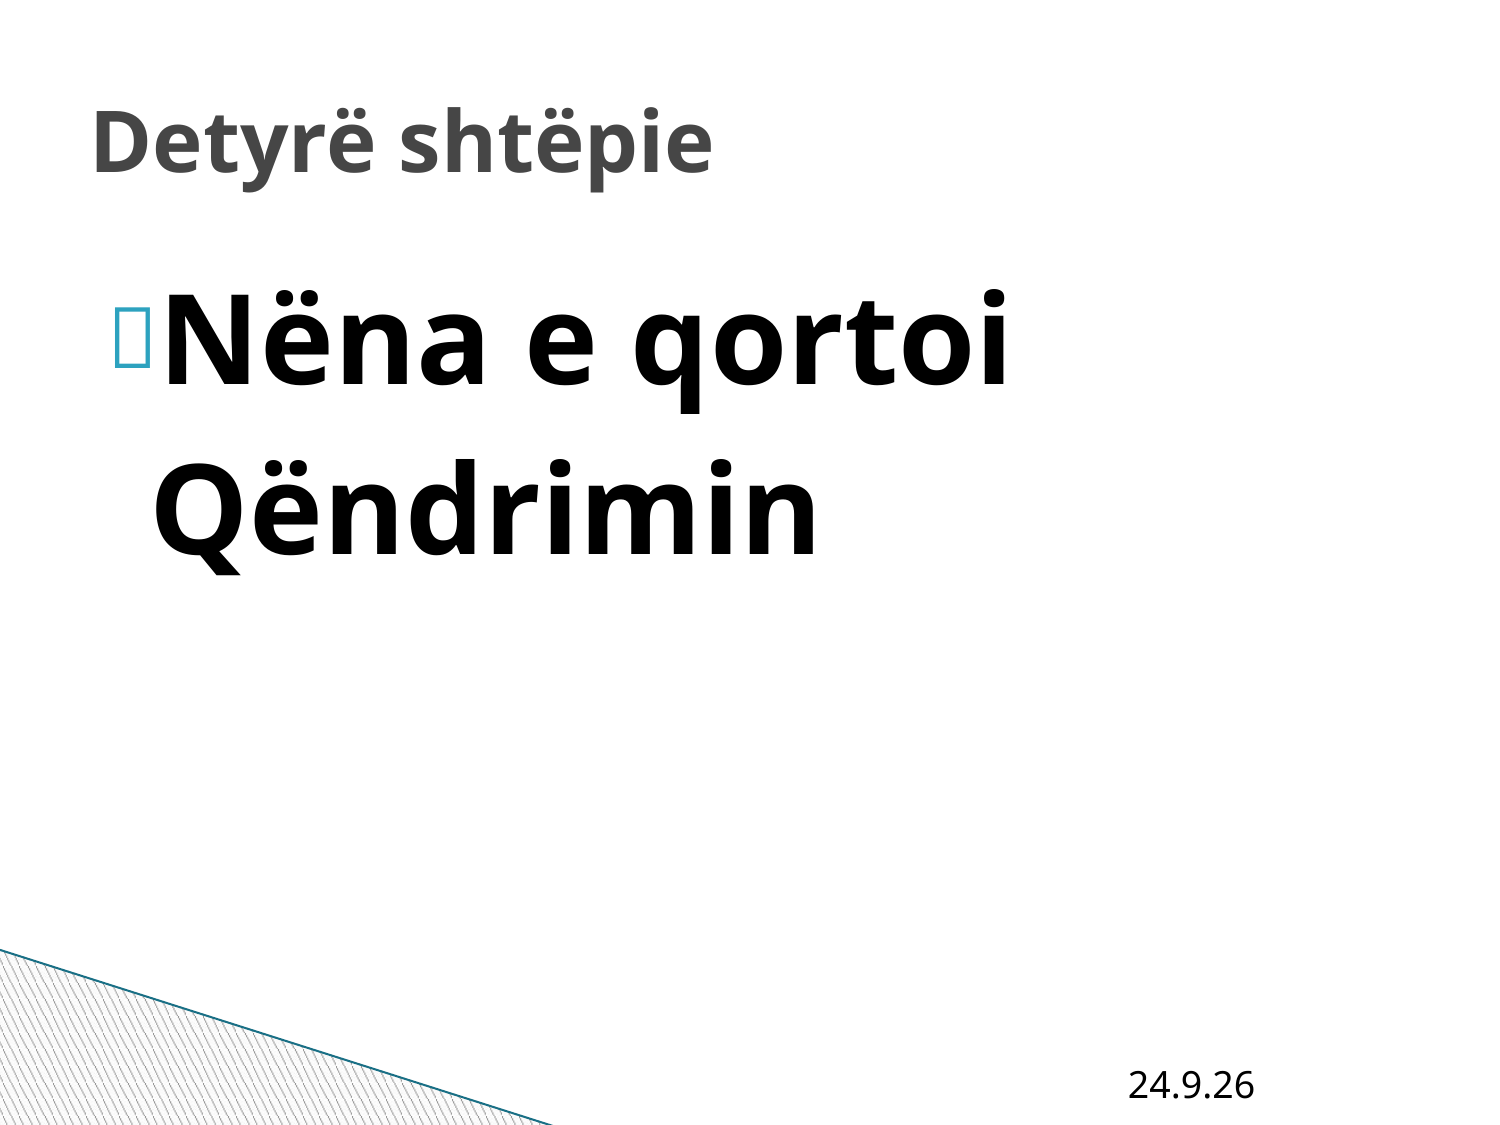

Detyrë shtëpie
# Nëna e qortoi Qëndrimin